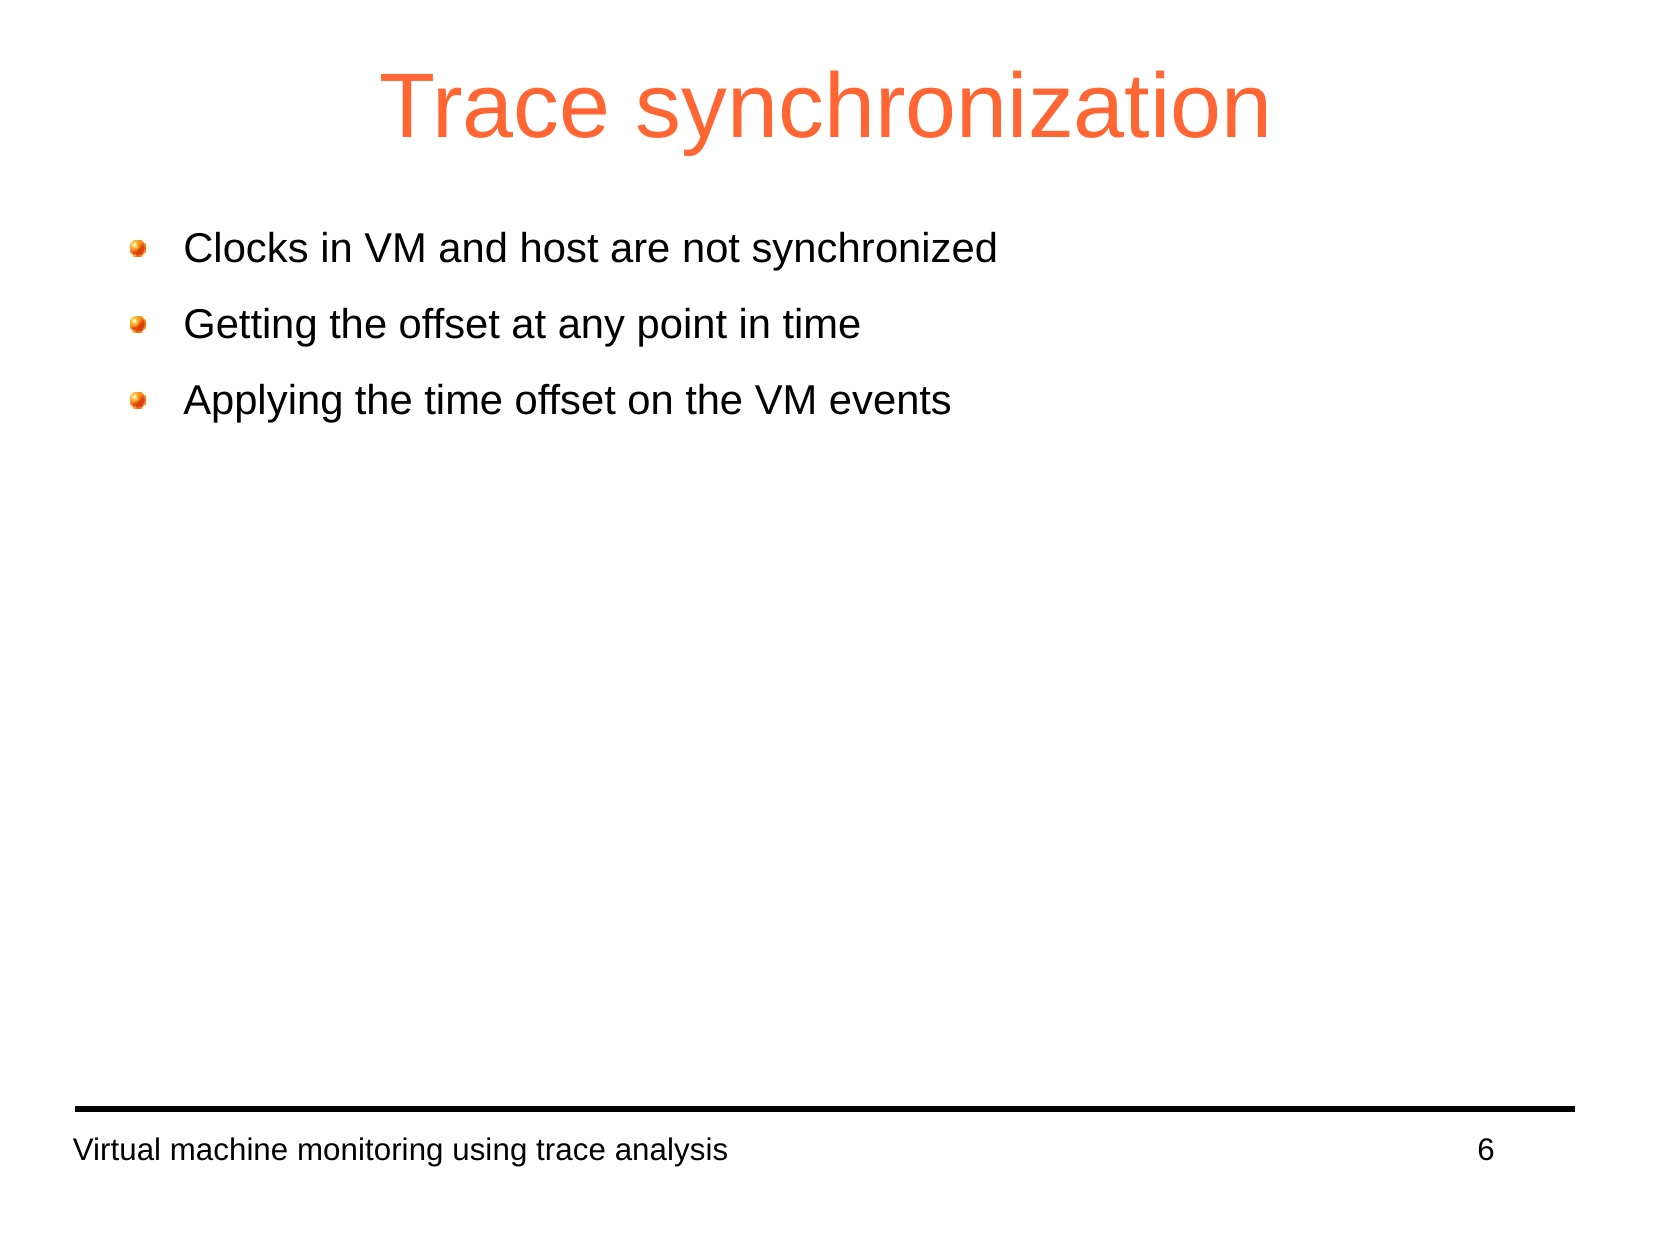

# Trace synchronization
Clocks in VM and host are not synchronized
Getting the offset at any point in time
Applying the time offset on the VM events